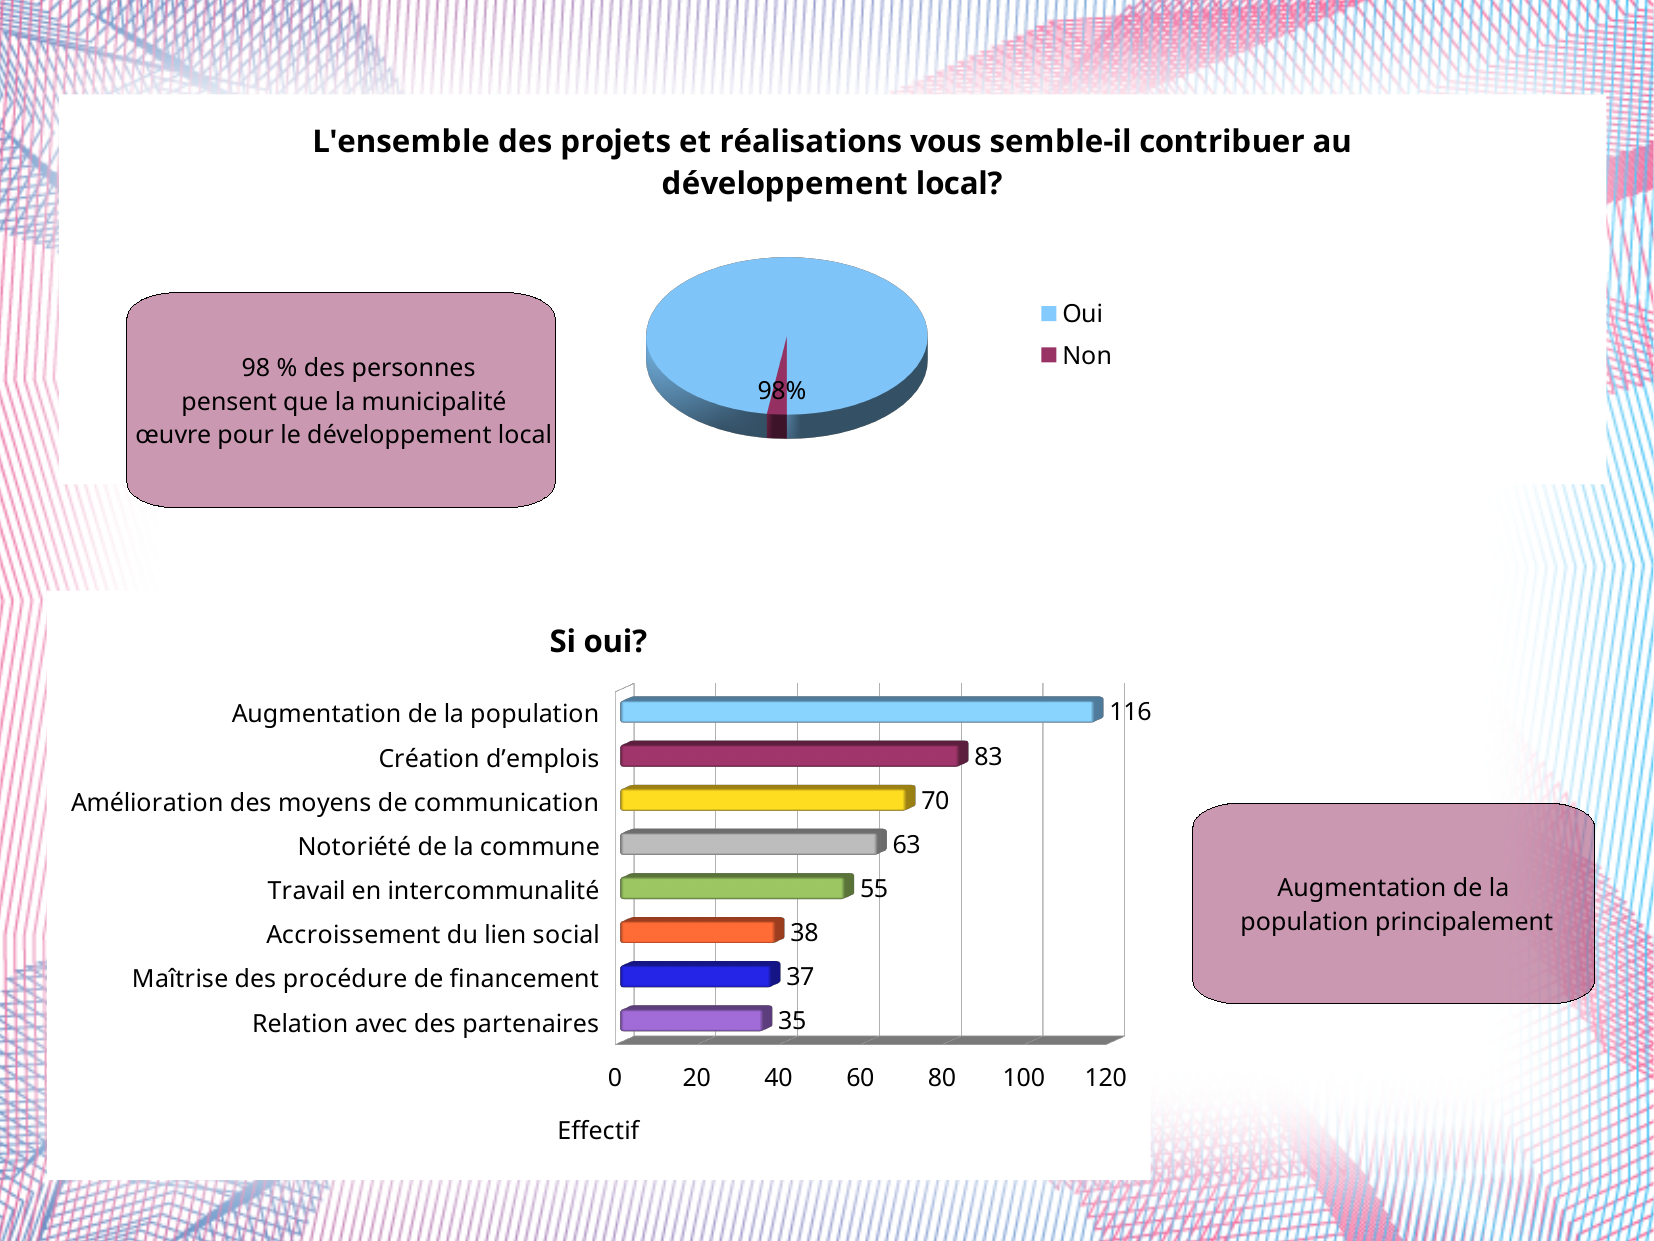

[unsupported chart]
98 % des personnes
 pensent que la municipalité
 œuvre pour le développement local
[unsupported chart]
Augmentation de la
 population principalement